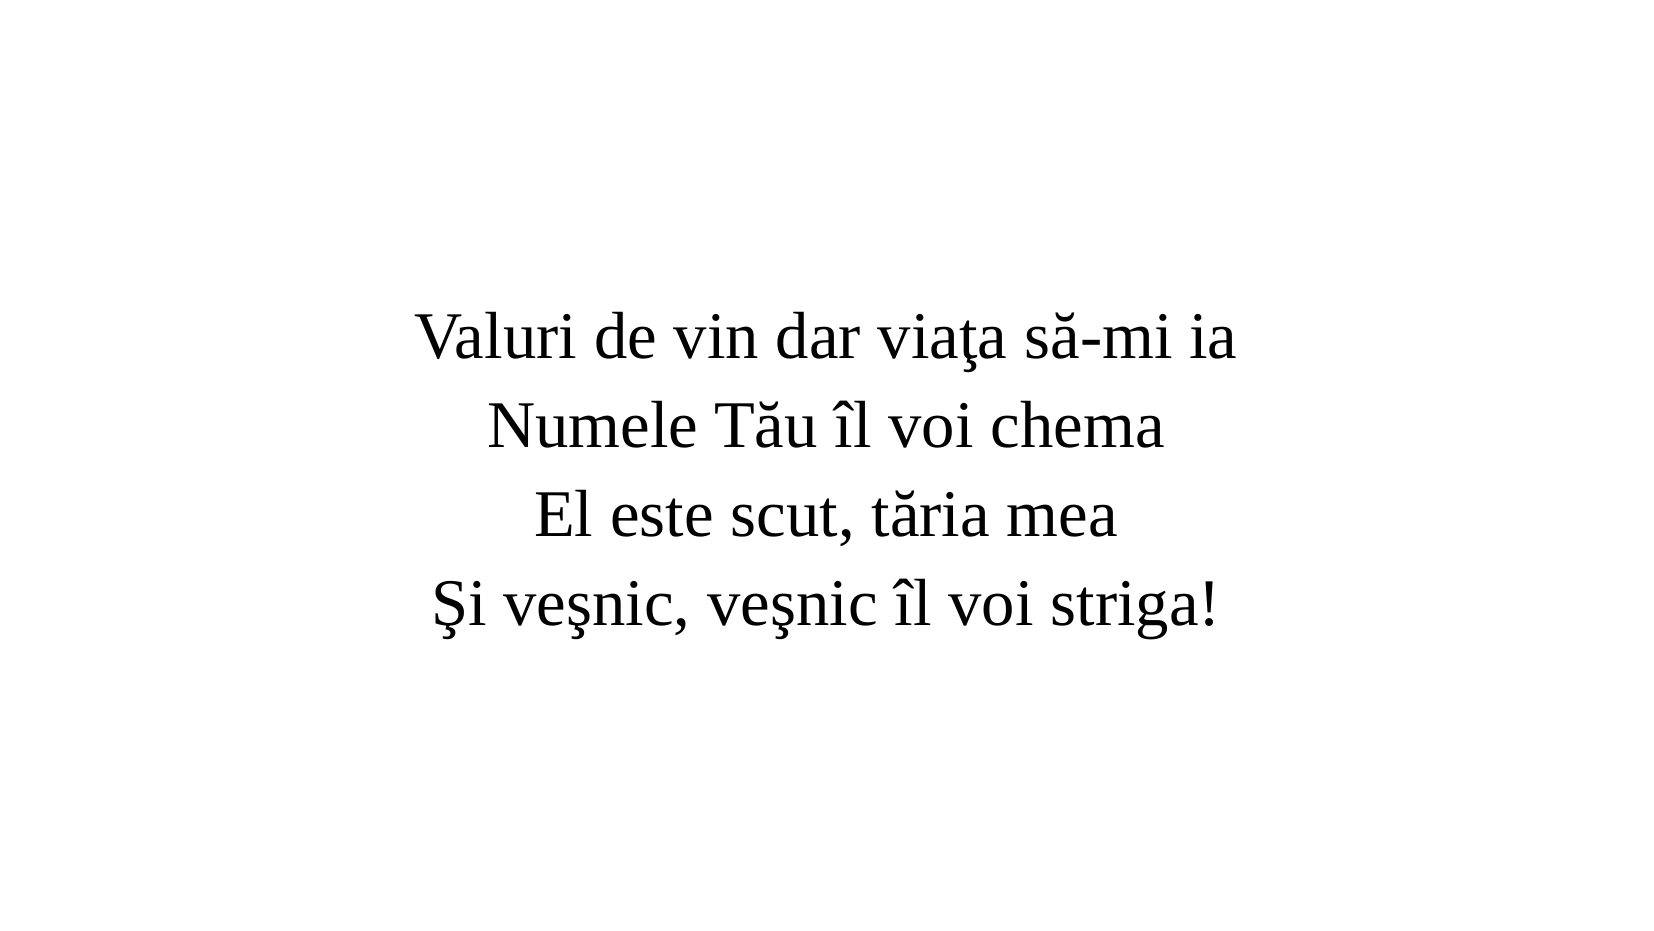

# Valuri de vin dar viaţa să-mi ia
Numele Tău îl voi chema
El este scut, tăria mea
Şi veşnic, veşnic îl voi striga!